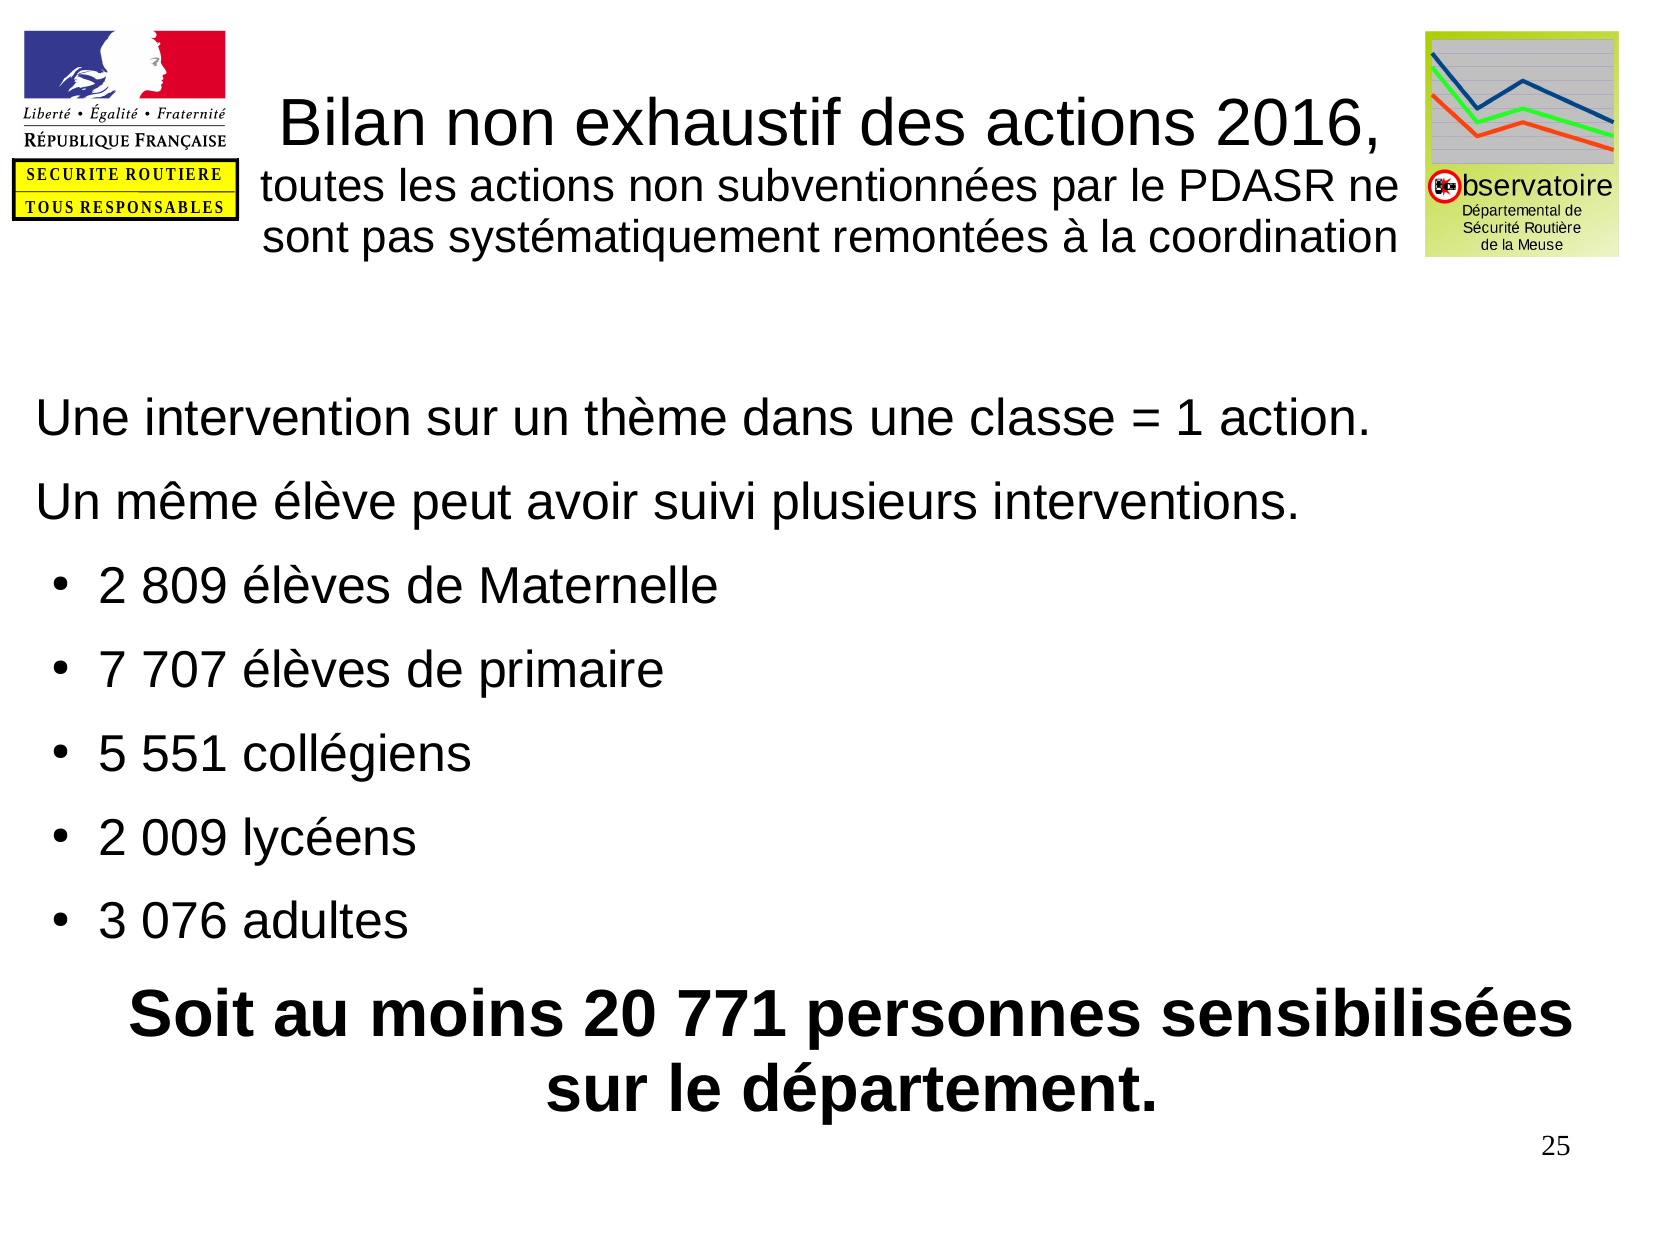

# Bilan non exhaustif des actions 2016, toutes les actions non subventionnées par le PDASR ne sont pas systématiquement remontées à la coordination
Une intervention sur un thème dans une classe = 1 action.
Un même élève peut avoir suivi plusieurs interventions.
2 809 élèves de Maternelle
7 707 élèves de primaire
5 551 collégiens
2 009 lycéens
3 076 adultes
Soit au moins 20 771 personnes sensibilisées sur le département.
25